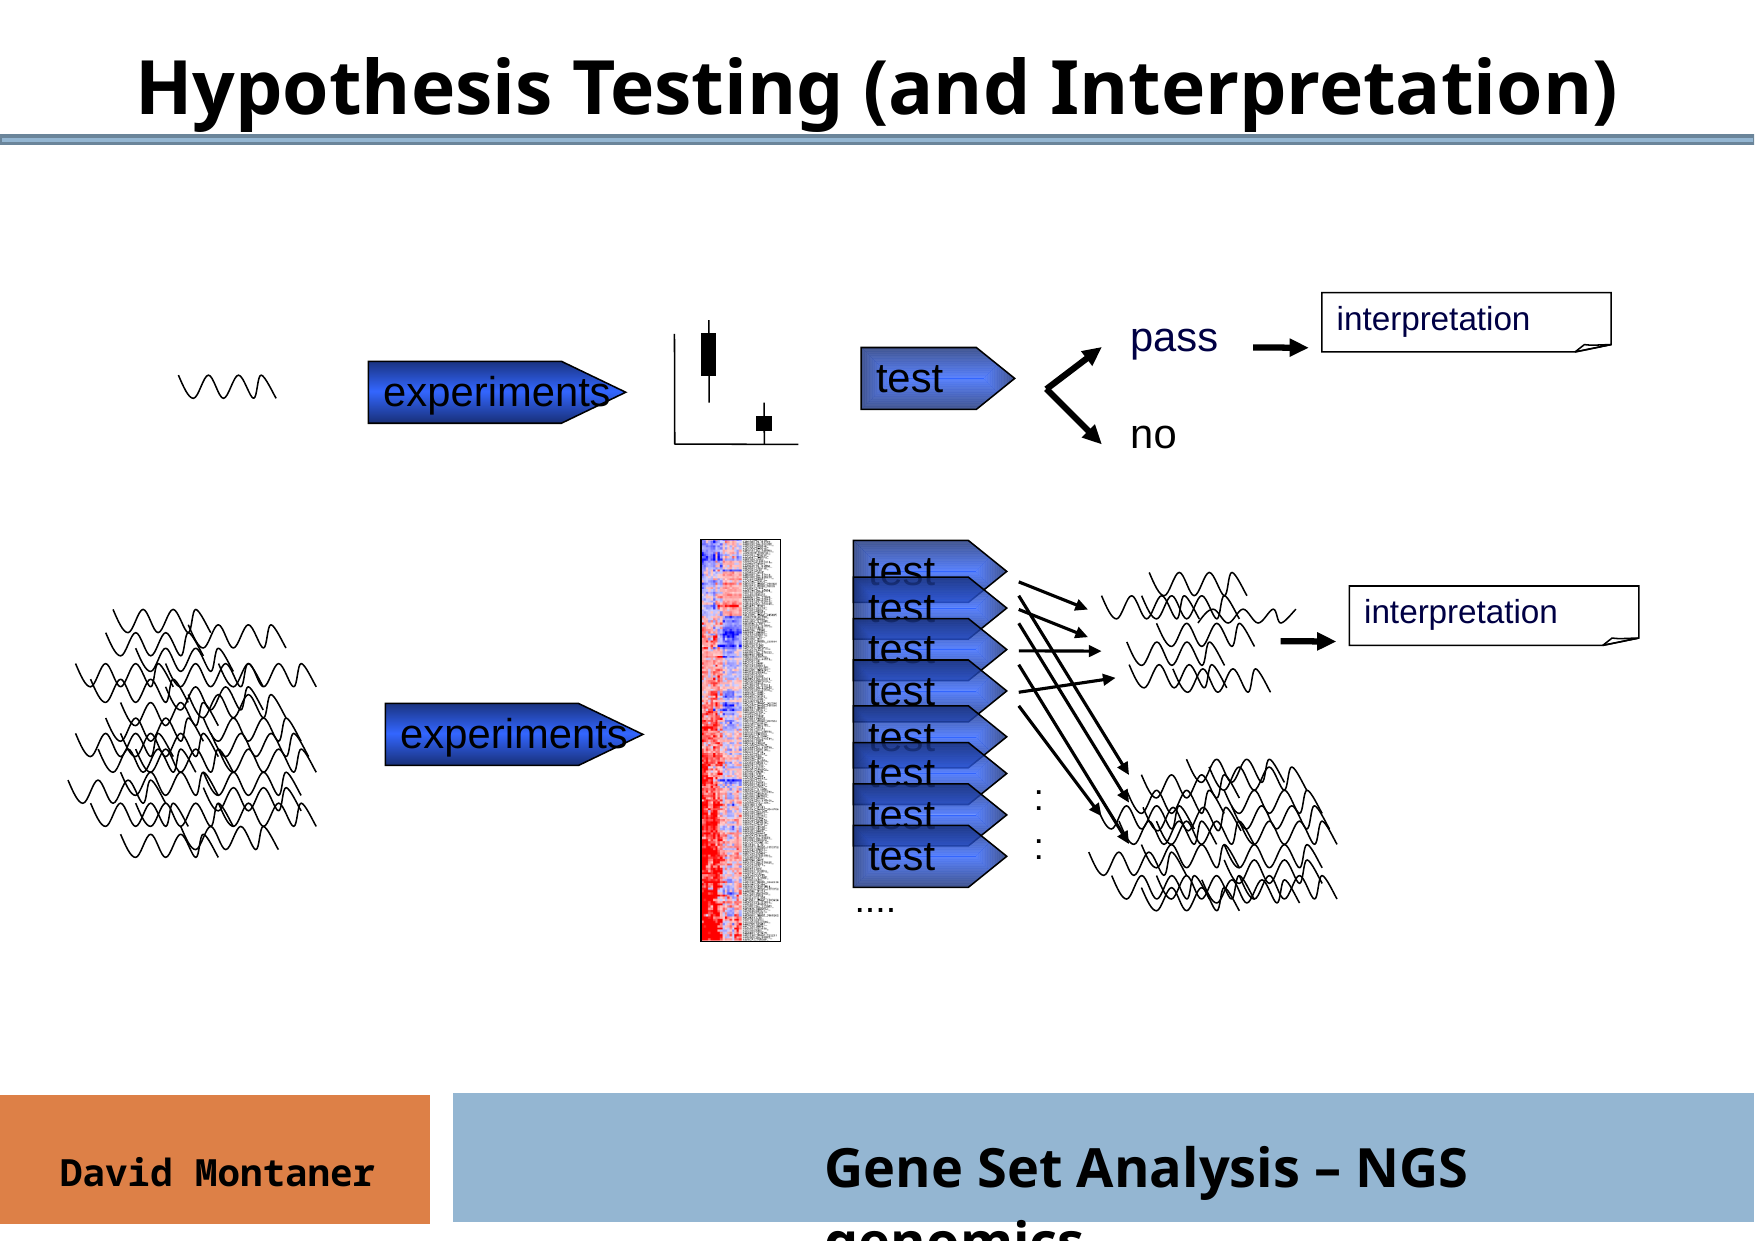

Hypothesis Testing (and Interpretation)
interpretation
pass
test
experiments
no
test
test
interpretation
test
test
experiments
test
test
test
:
:
test
....
Gene Set Analysis – NGS genomics
David Montaner